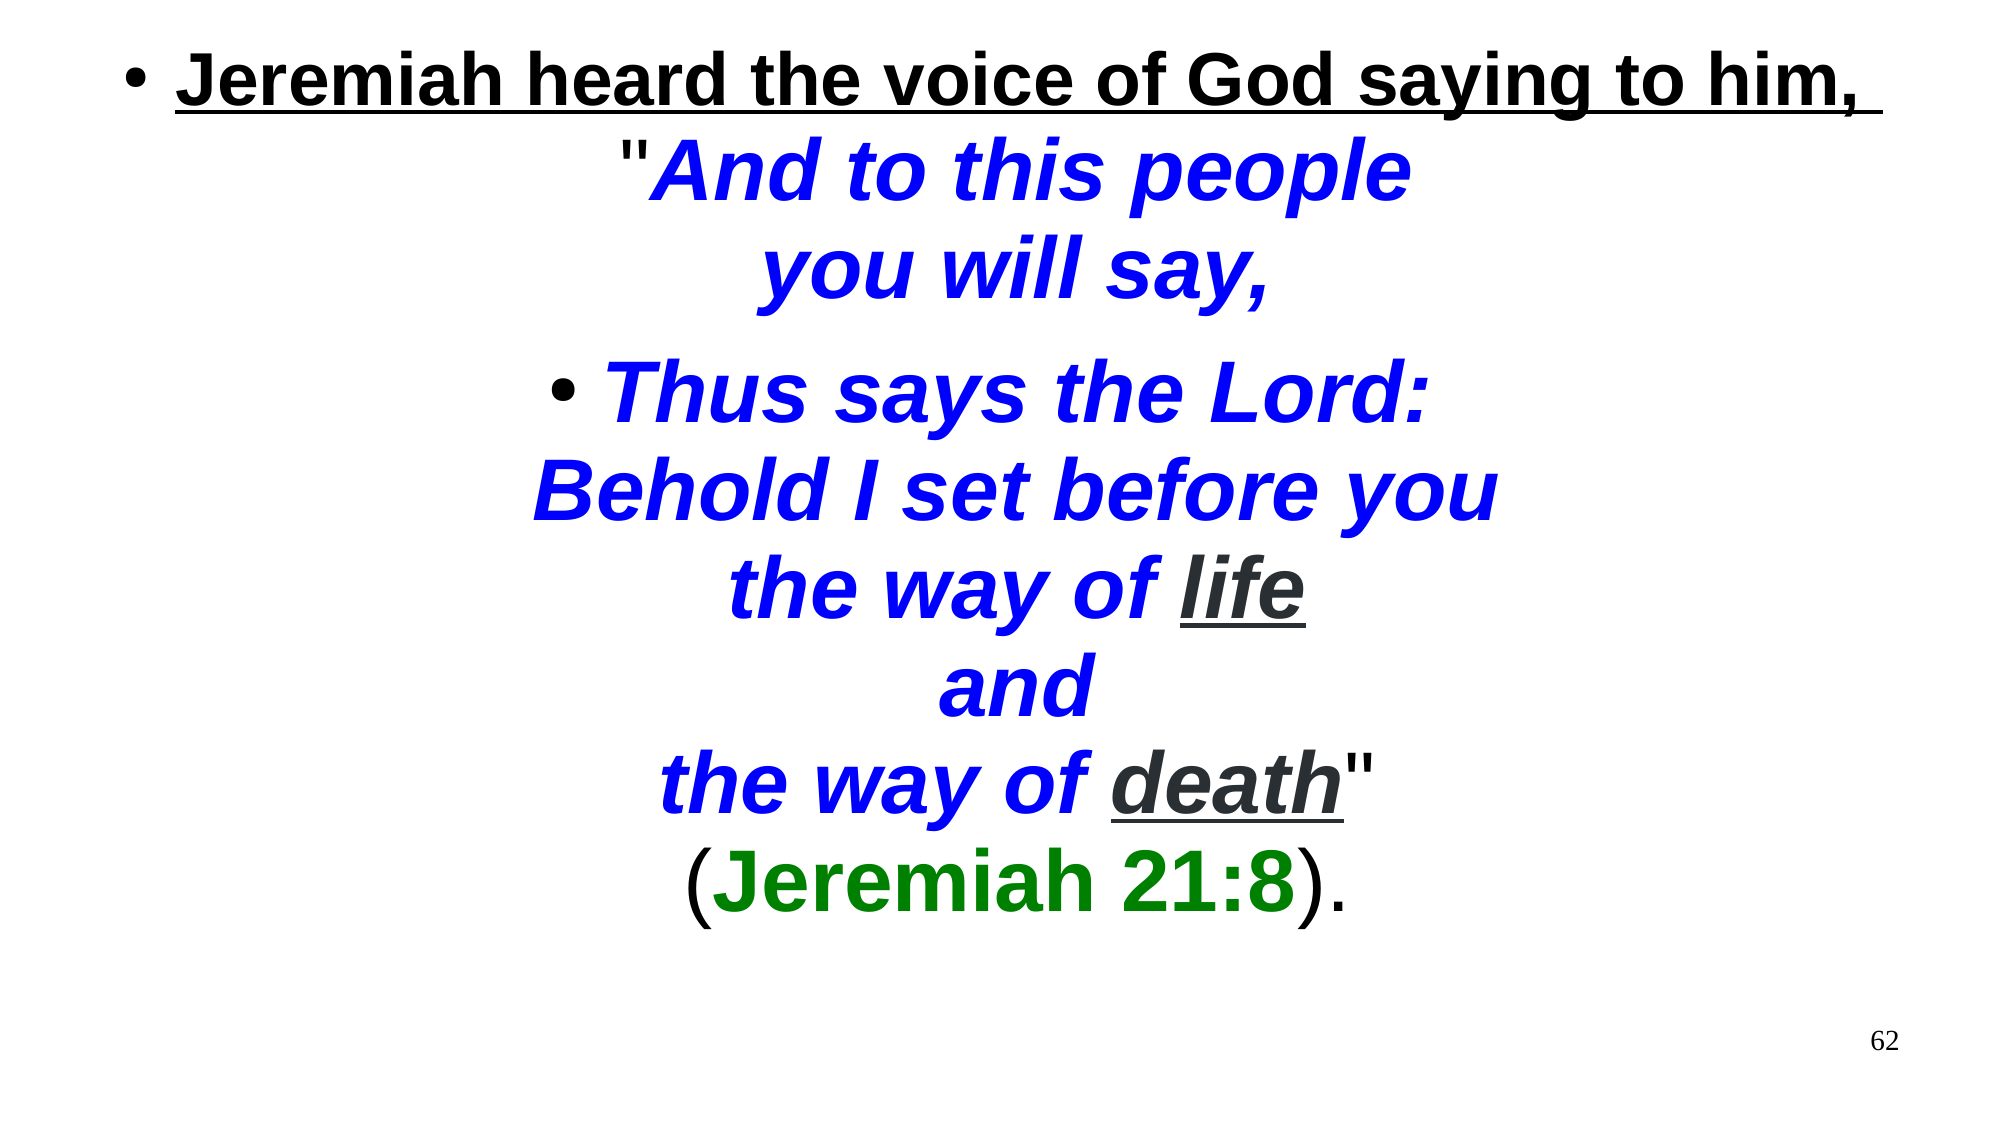

# Jeremiah heard the voice of God saying to him, "And to this people you will say,
Thus says the Lord:
Behold I set before you
the way of life
and
the way of death"
(Jeremiah 21:8).
62